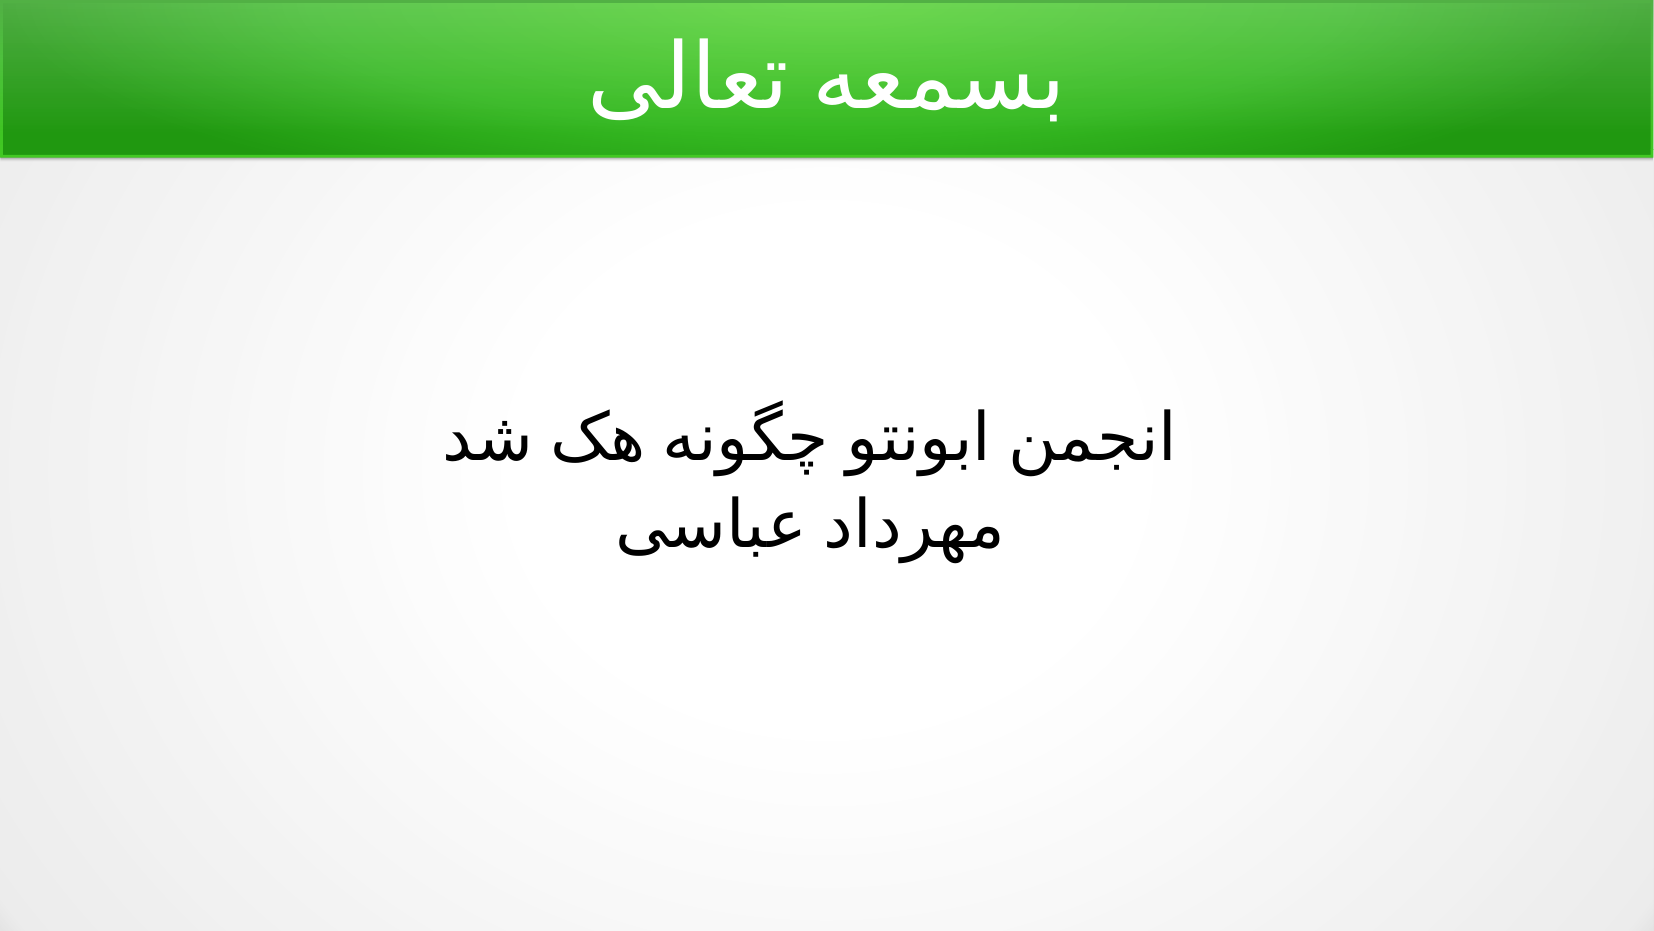

# بسمعه تعالی
انجمن ابونتو چگونه هک شد
مهرداد عباسی